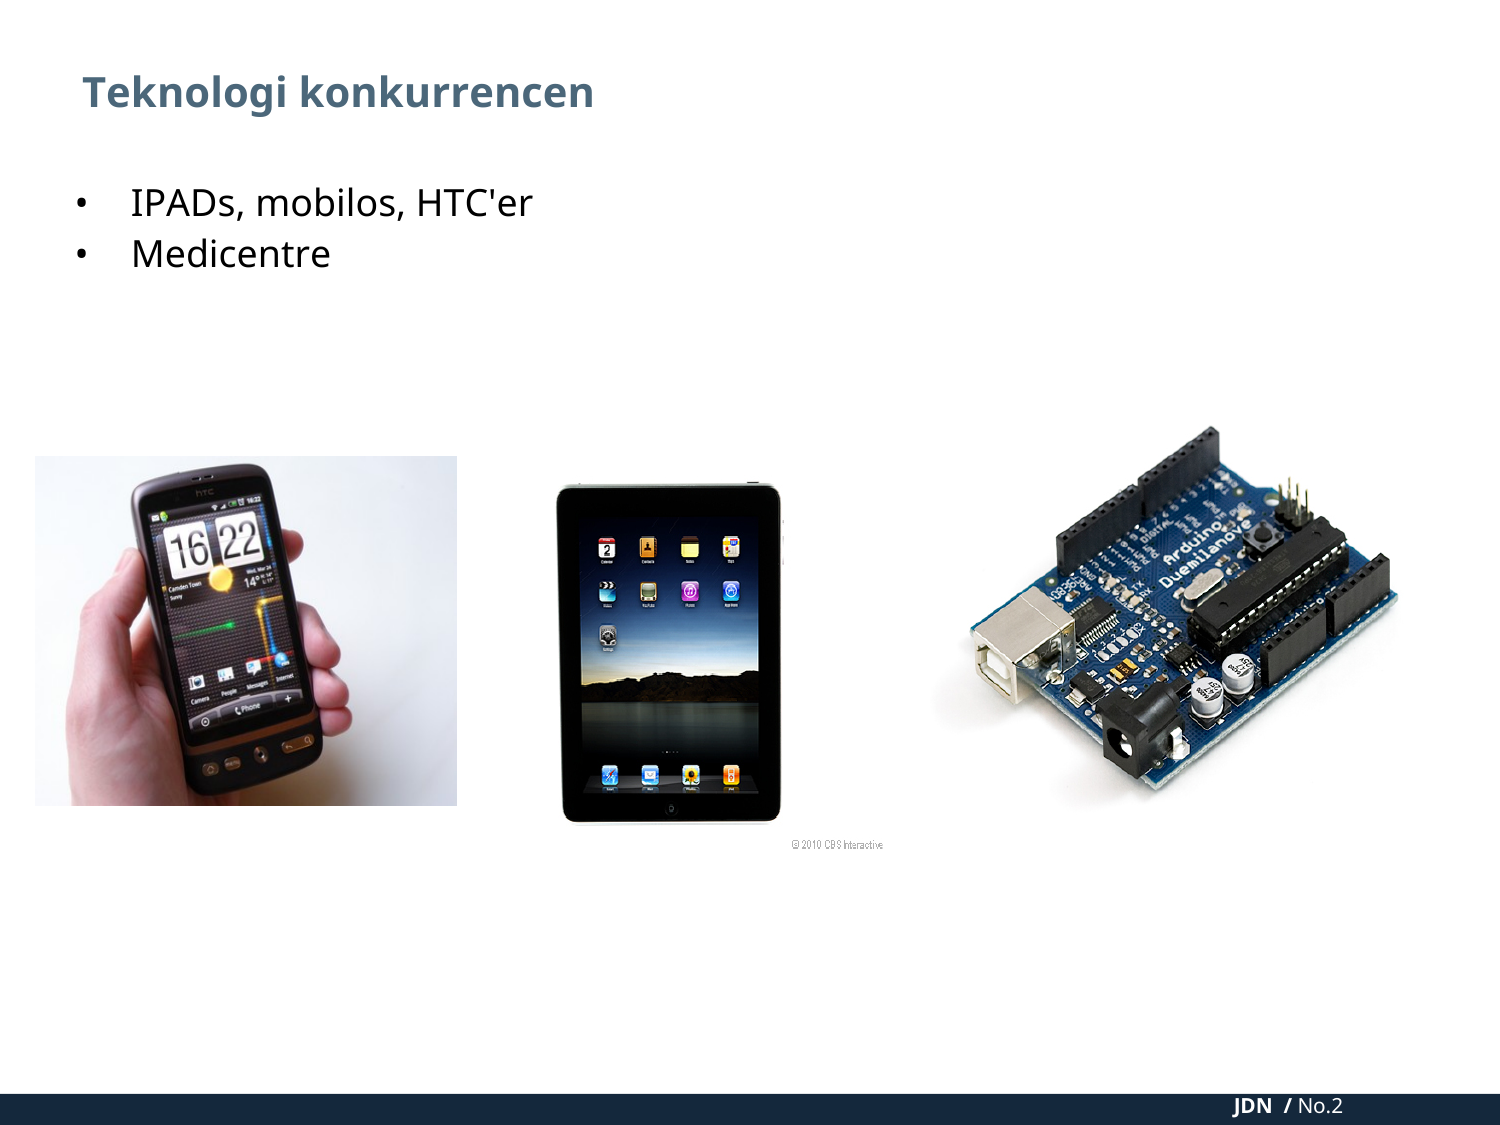

# Teknologi konkurrencen
IPADs, mobilos, HTC'er
Medicentre